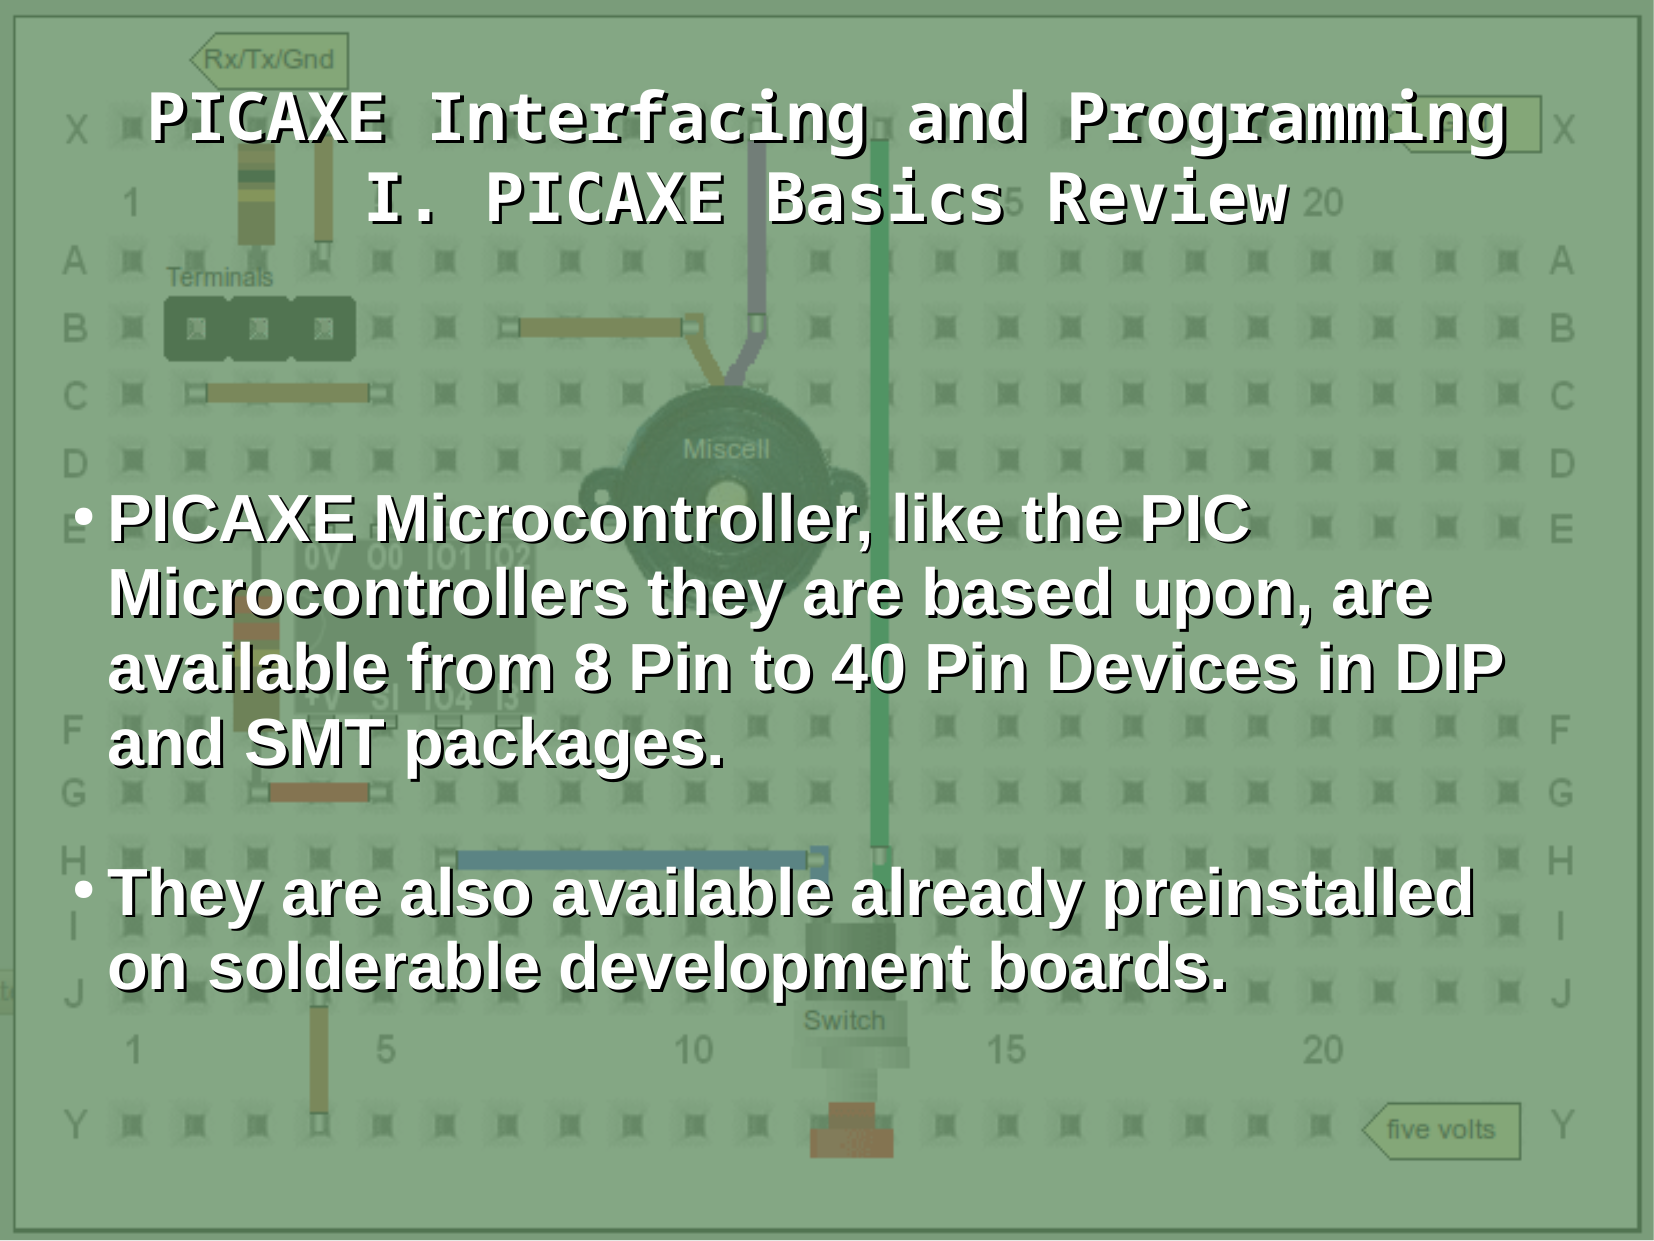

# PICAXE Interfacing and Programming I. PICAXE Basics Review
PICAXE Microcontroller, like the PIC Microcontrollers they are based upon, are available from 8 Pin to 40 Pin Devices in DIP and SMT packages.
They are also available already preinstalled
on solderable development boards.